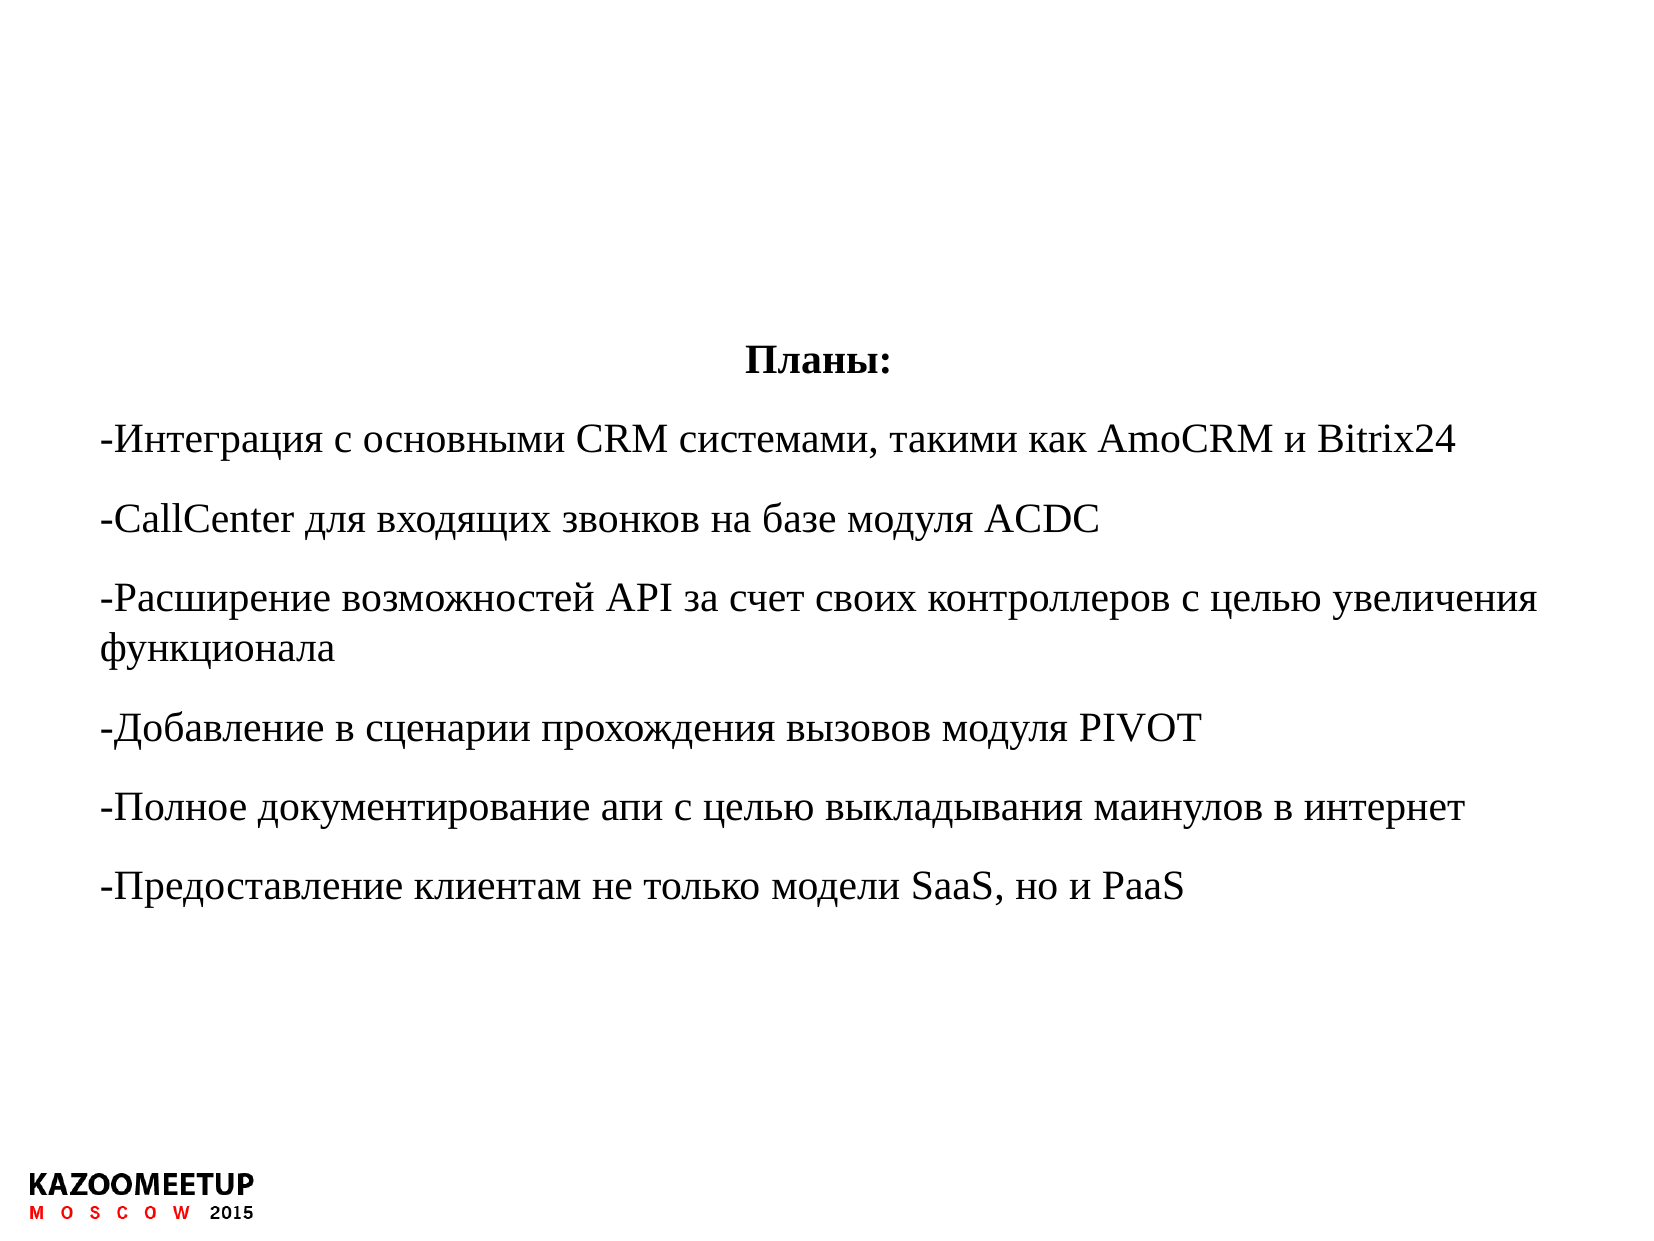

# Планы:
-Интеграция с основными CRM системами, такими как AmoCRM и Bitrix24
-CallCenter для входящих звонков на базе модуля ACDC
-Расширение возможностей API за счет своих контроллеров с целью увеличения функционала
-Добавление в сценарии прохождения вызовов модуля PIVOT
-Полное документирование апи с целью выкладывания маинулов в интернет
-Предоставление клиентам не только модели SaaS, но и PaaS